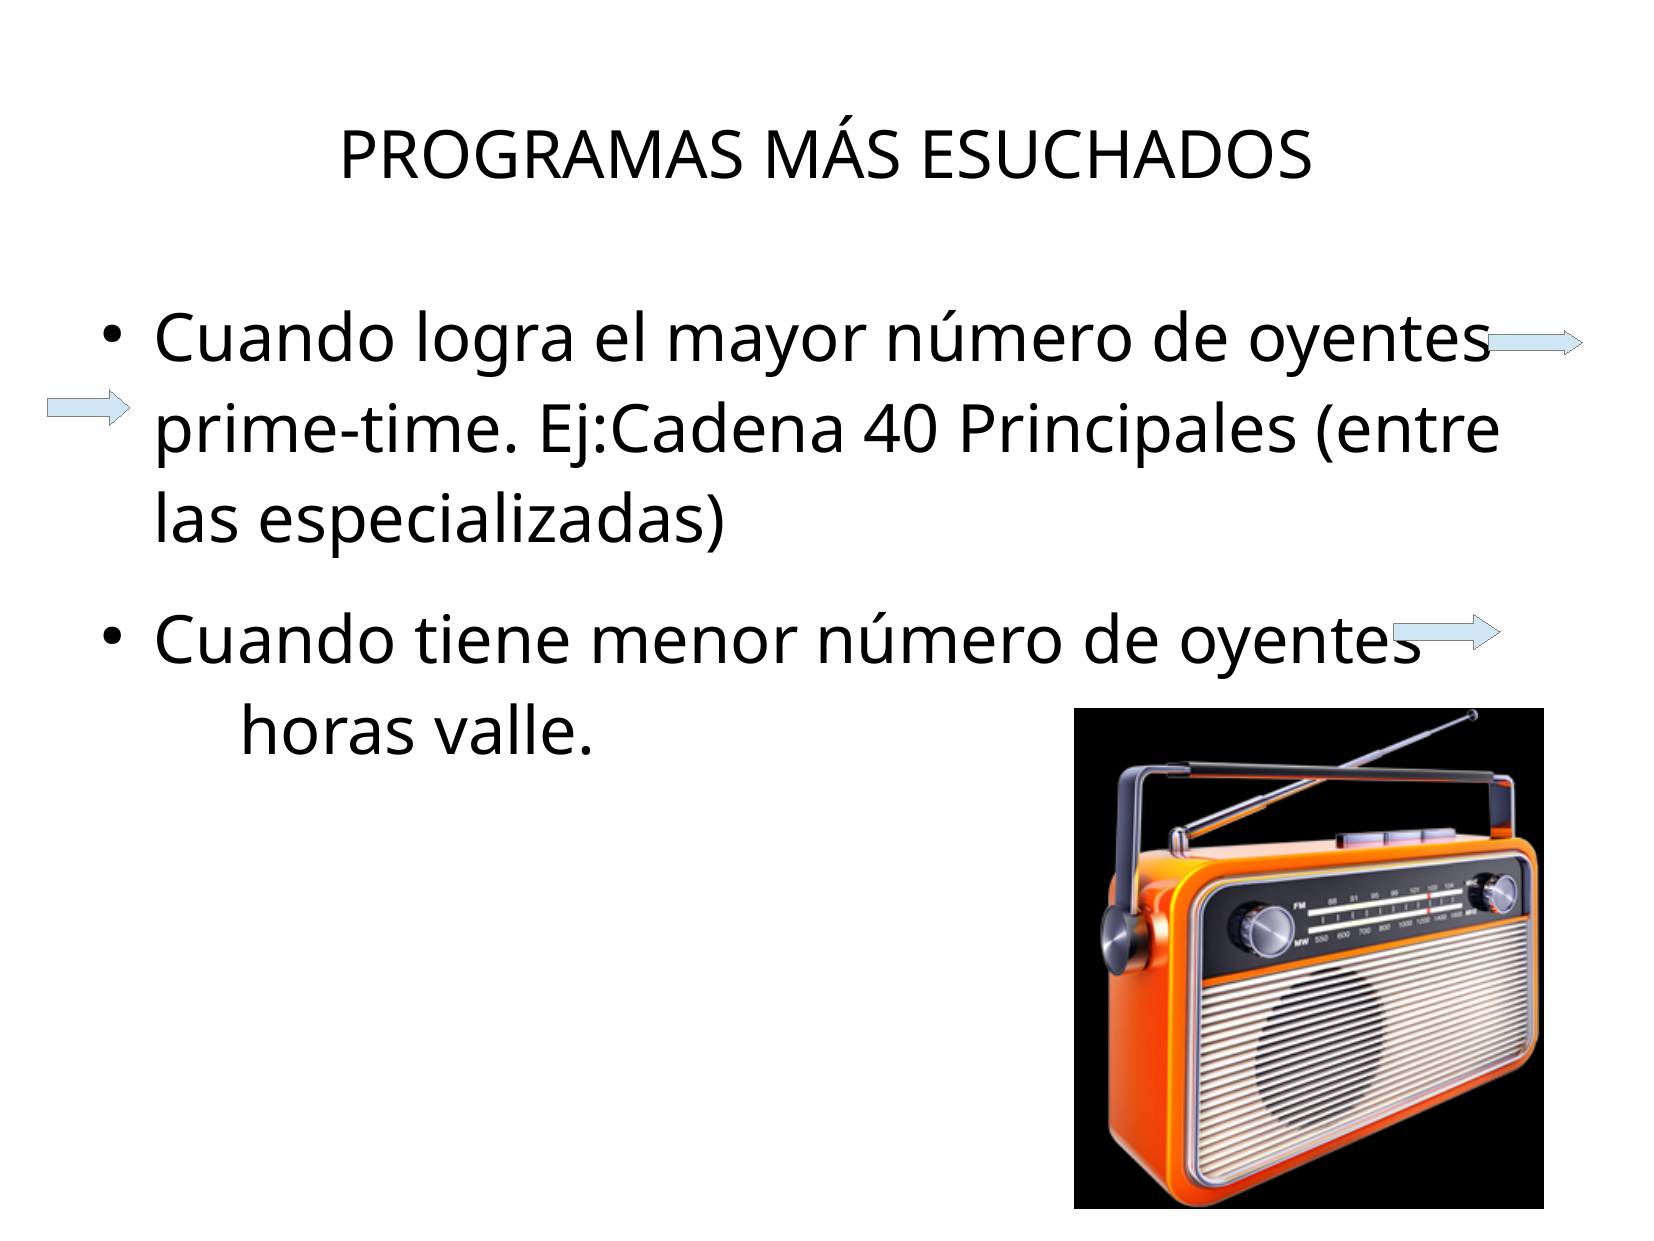

# PROGRAMAS MÁS ESUCHADOS
Cuando logra el mayor número de oyentes prime-time. Ej:Cadena 40 Principales (entre las especializadas)
Cuando tiene menor número de oyentes horas valle.